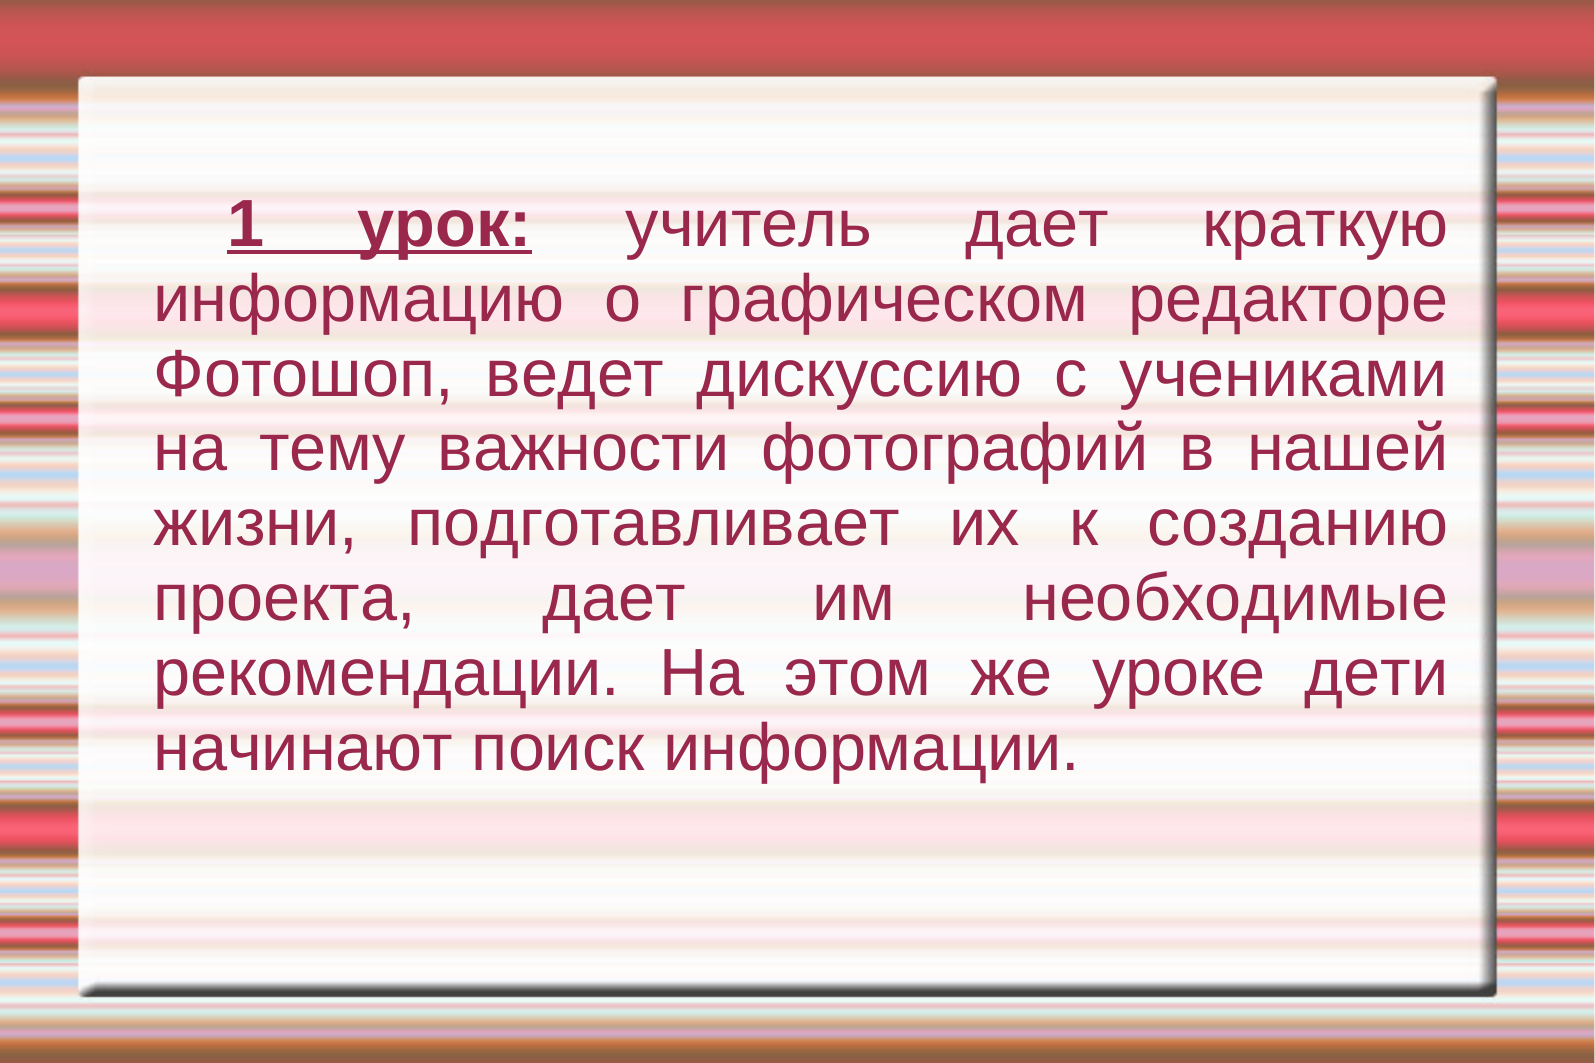

# 1 урок: учитель дает краткую информацию о графическом редакторе Фотошоп, ведет дискуссию с учениками на тему важности фотографий в нашей жизни, подготавливает их к созданию проекта, дает им необходимые рекомендации. На этом же уроке дети начинают поиск информации.